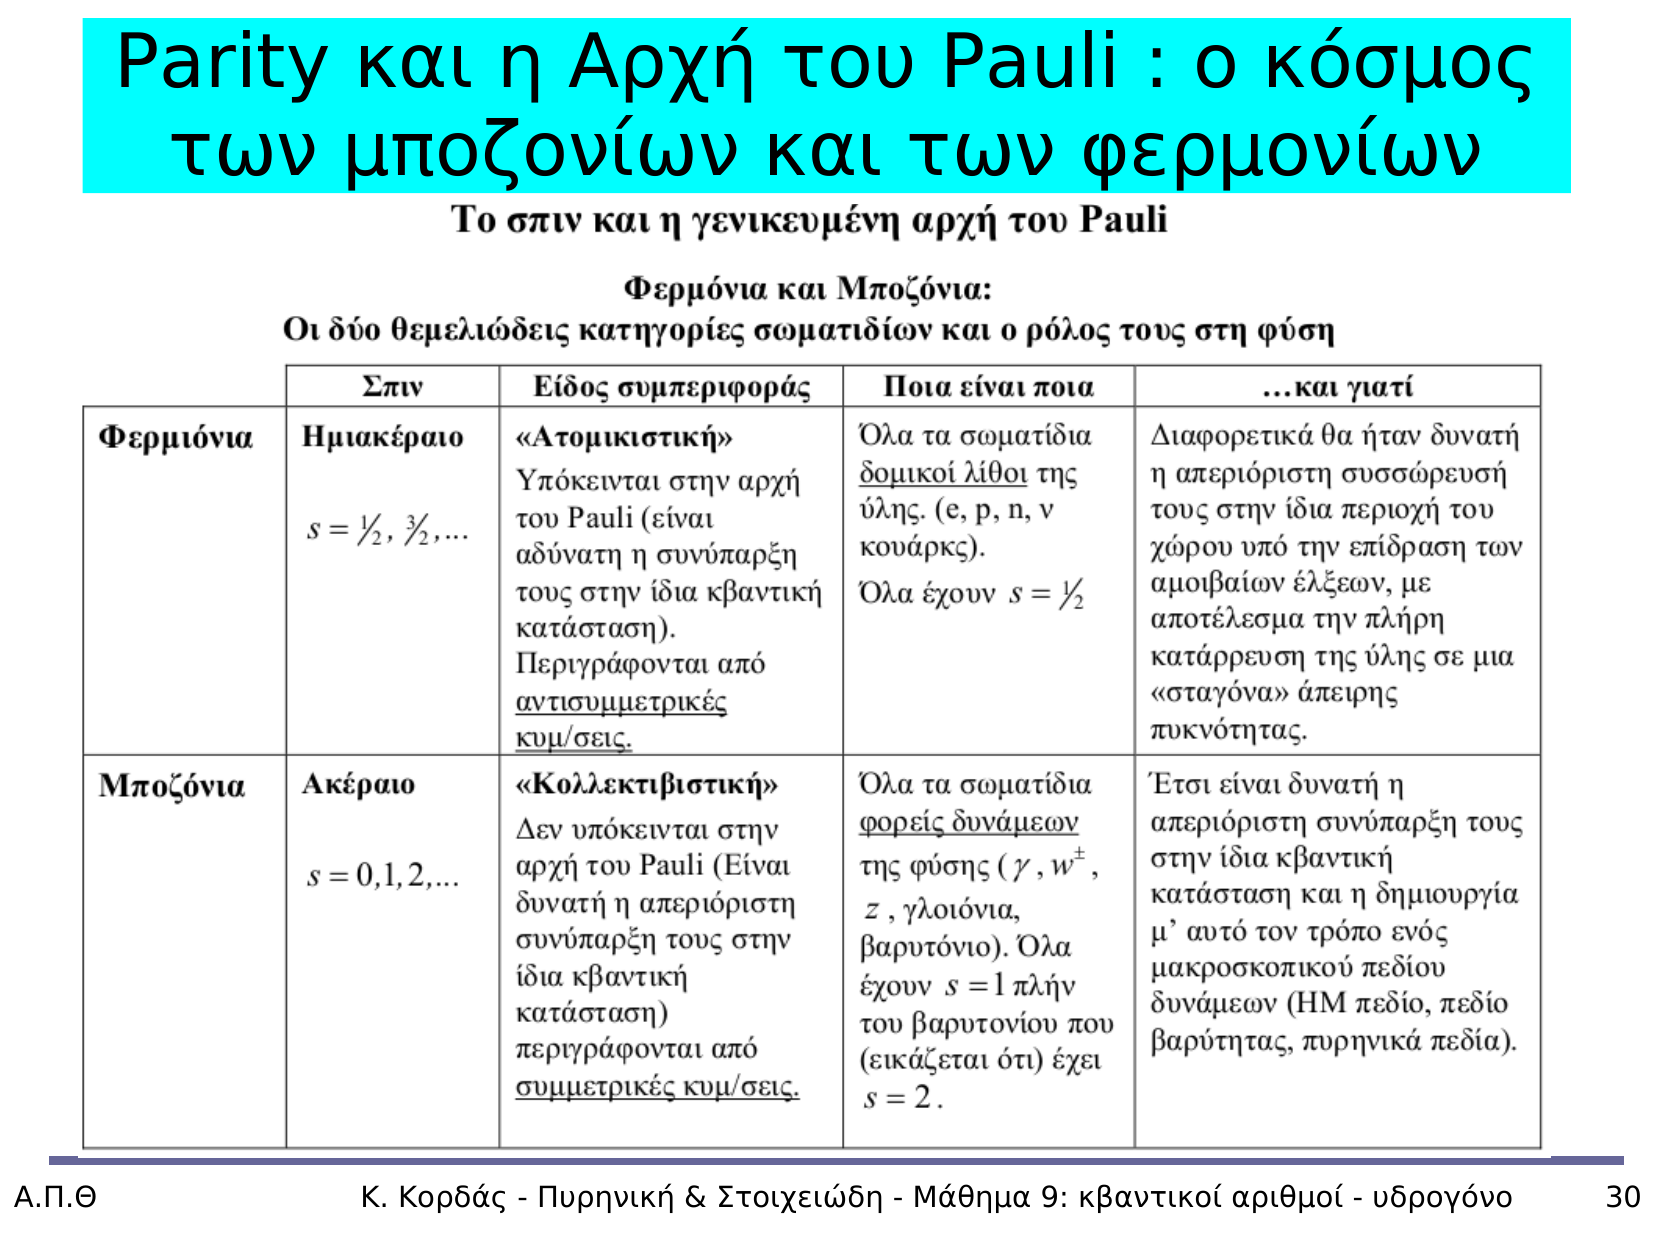

# Parity και η Αρχή του Pauli : ο κόσμος των μποζονίων και των φερμονίων
Α.Π.Θ
Κ. Κορδάς - Πυρηνική & Στοιχειώδη - Μάθημα 9: κβαντικοί αριθμοί - υδρογόνο
30